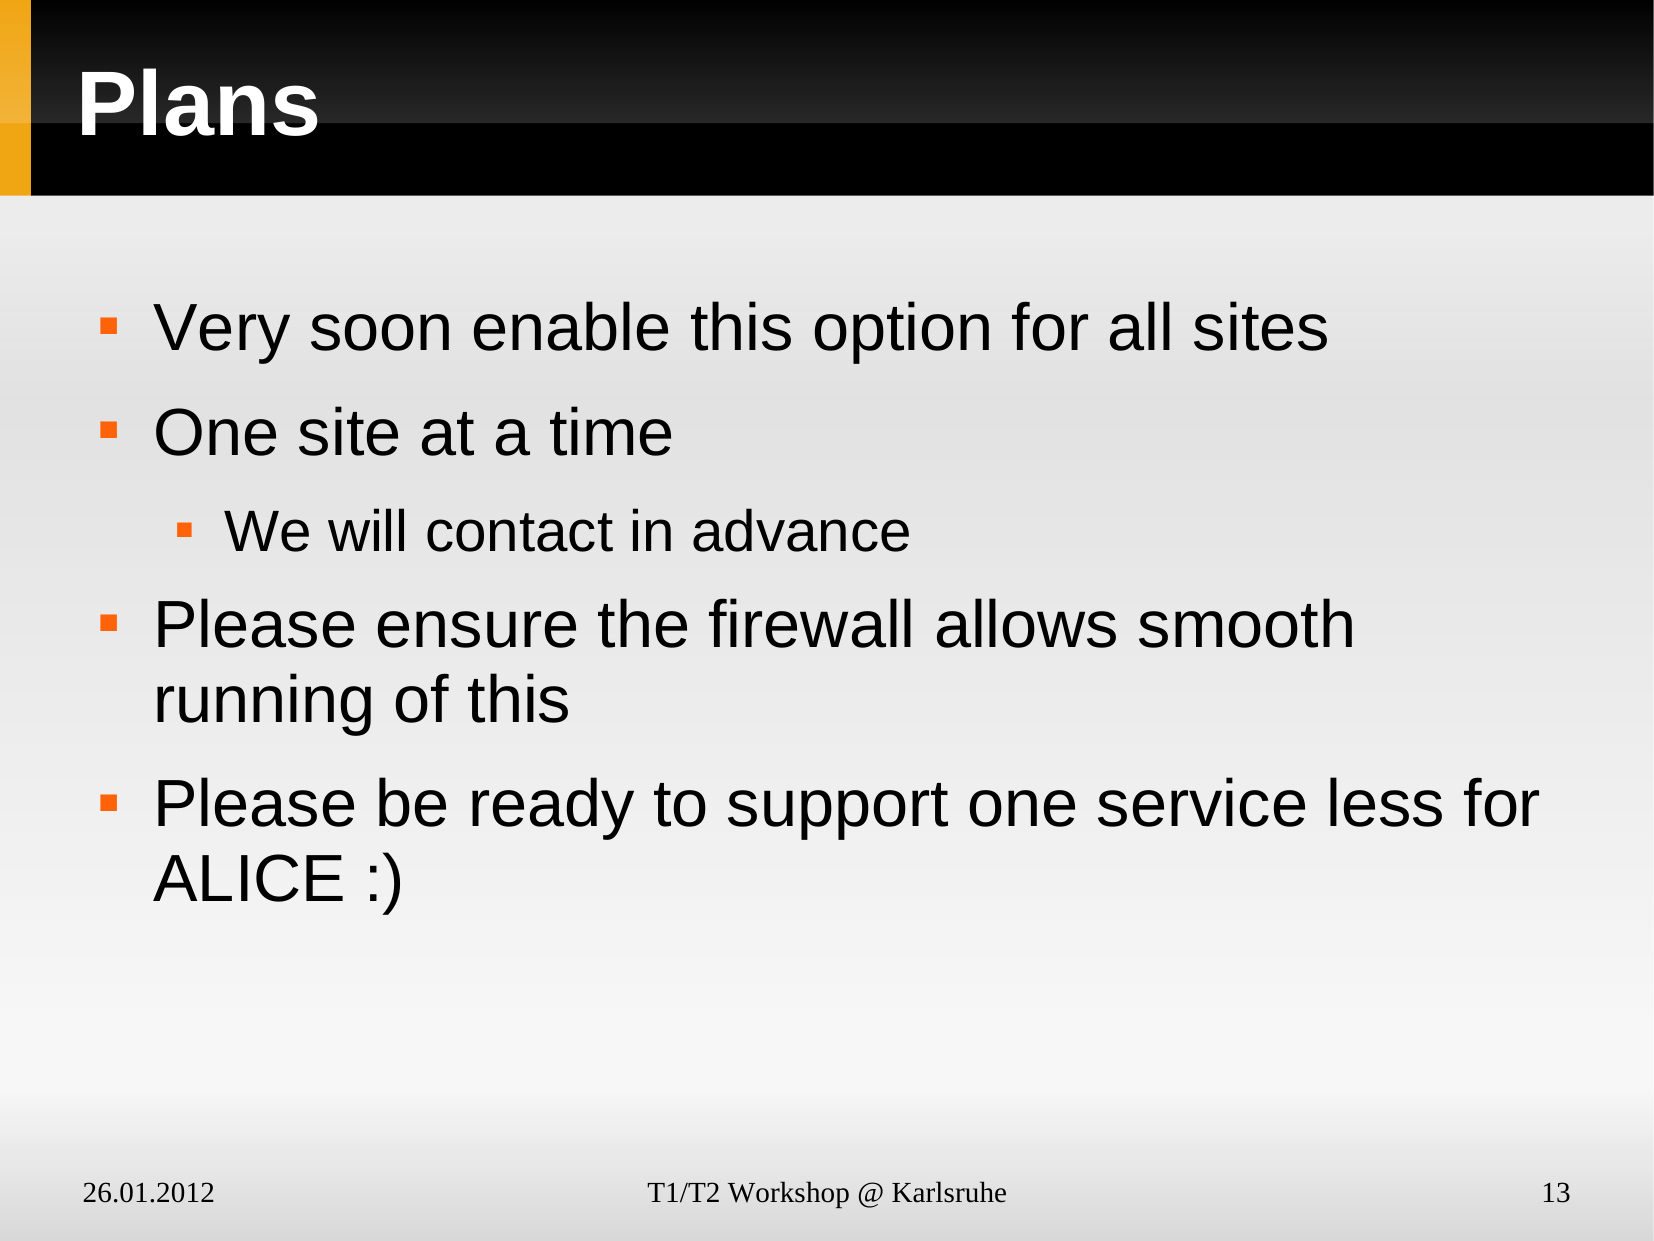

# Plans
Very soon enable this option for all sites
One site at a time
We will contact in advance
Please ensure the firewall allows smooth running of this
Please be ready to support one service less for ALICE :)
26.01.2012
T1/T2 Workshop @ Karlsruhe
13